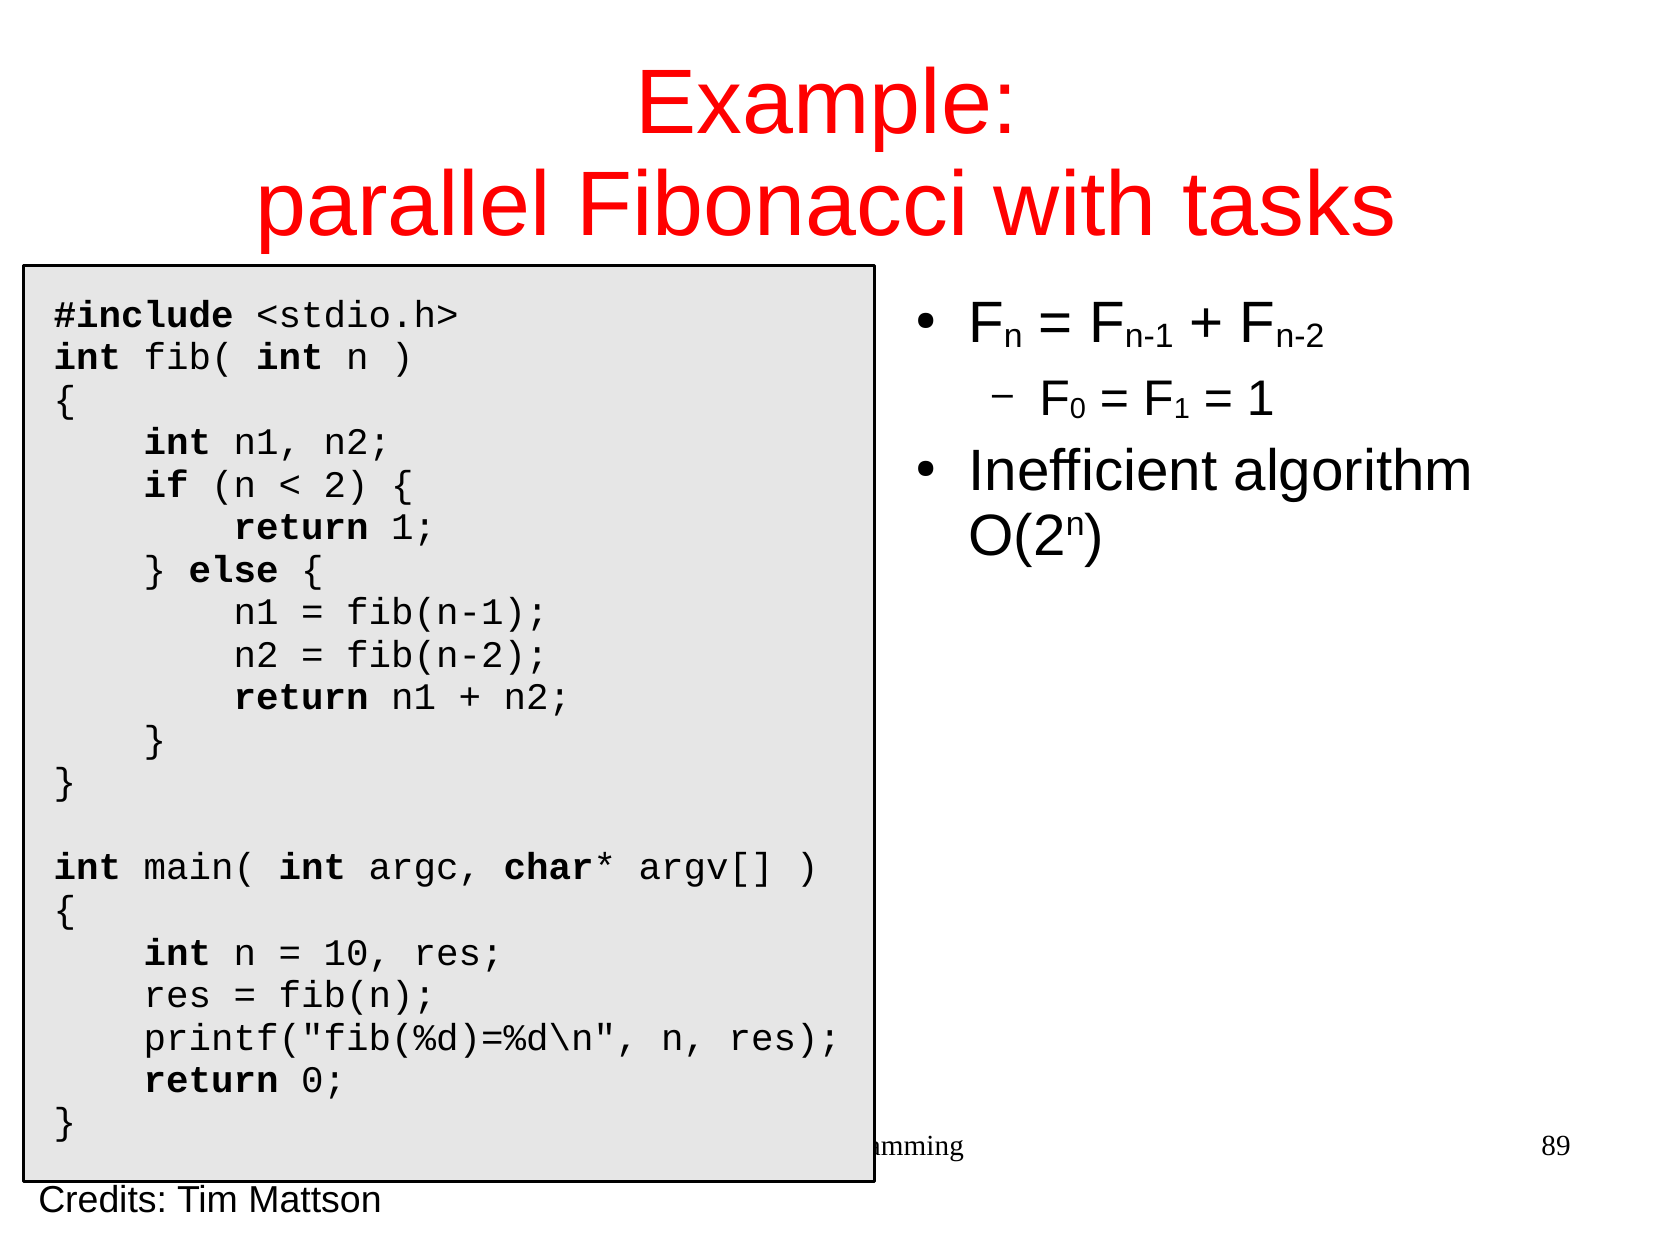

# Example: parallel Fibonacci with tasks
#include <stdio.h>
int fib( int n )
{
 int n1, n2;
 if (n < 2) {
 return 1;
 } else {
 n1 = fib(n-1);
 n2 = fib(n-2);
 return n1 + n2;
 }
}
int main( int argc, char* argv[] )
{
 int n = 10, res;
 res = fib(n);
 printf("fib(%d)=%d\n", n, res);
 return 0;
}
Fn = Fn-1 + Fn-2
F0 = F1 = 1
Inefficient algorithm O(2n)
OpenMP Programming
89
Credits: Tim Mattson